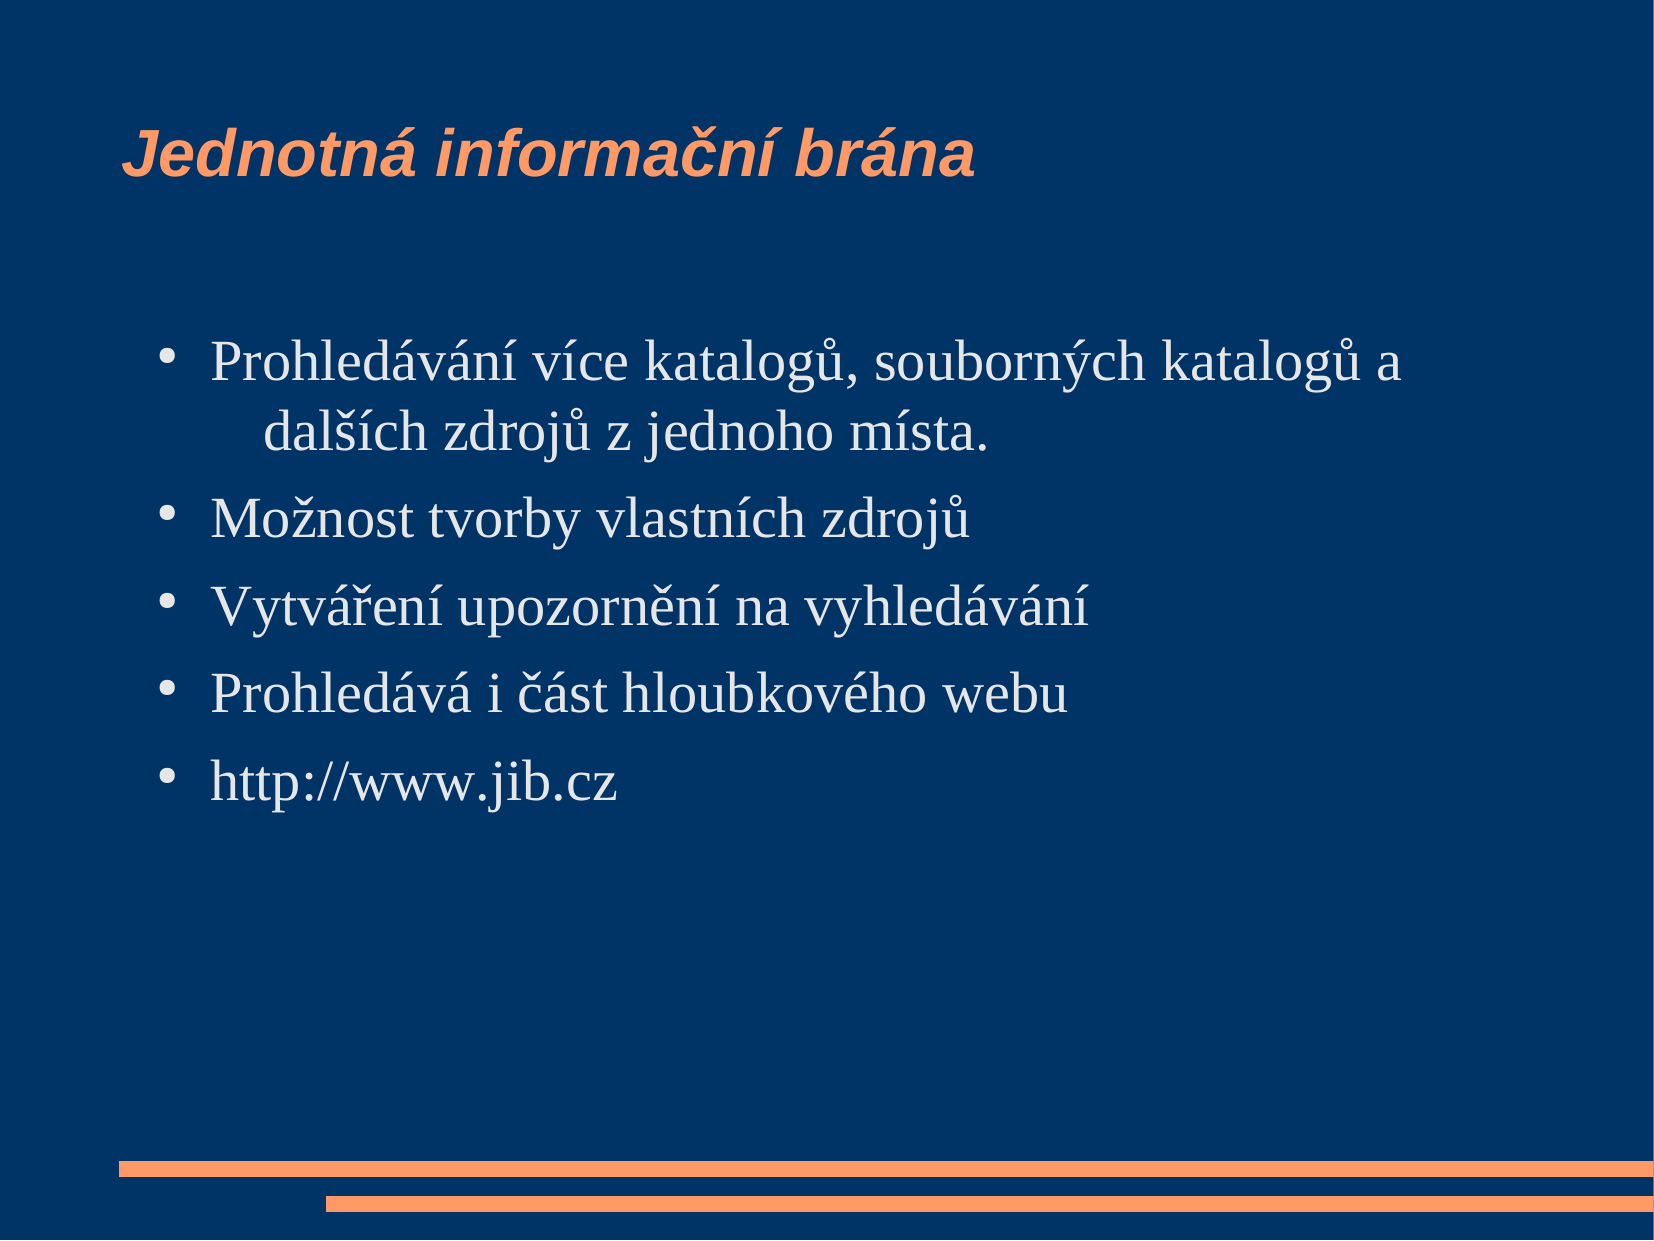

# Jednotná informační brána
Prohledávání více katalogů, souborných katalogů a dalších zdrojů z jednoho místa.
Možnost tvorby vlastních zdrojů
Vytváření upozornění na vyhledávání
Prohledává i část hloubkového webu
http://www.jib.cz